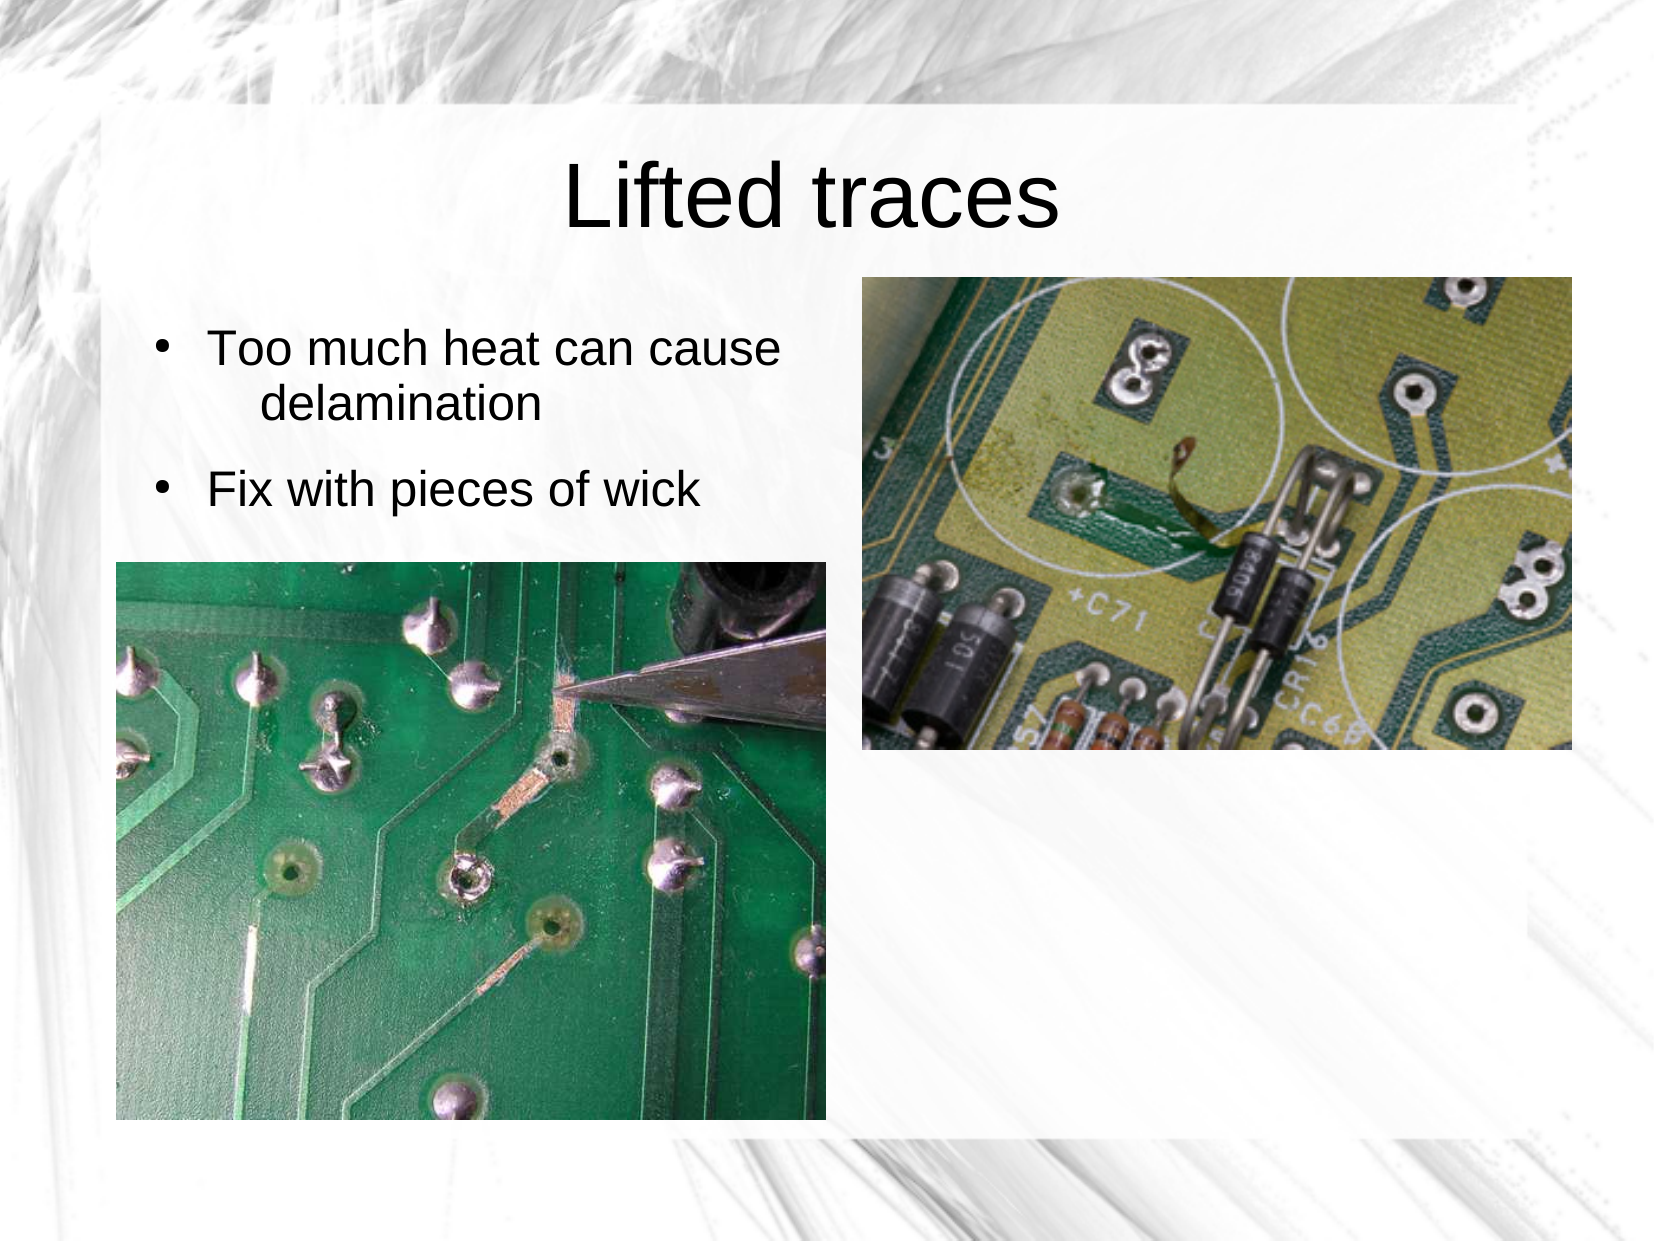

# Lifted traces
Too much heat can cause delamination
Fix with pieces of wick